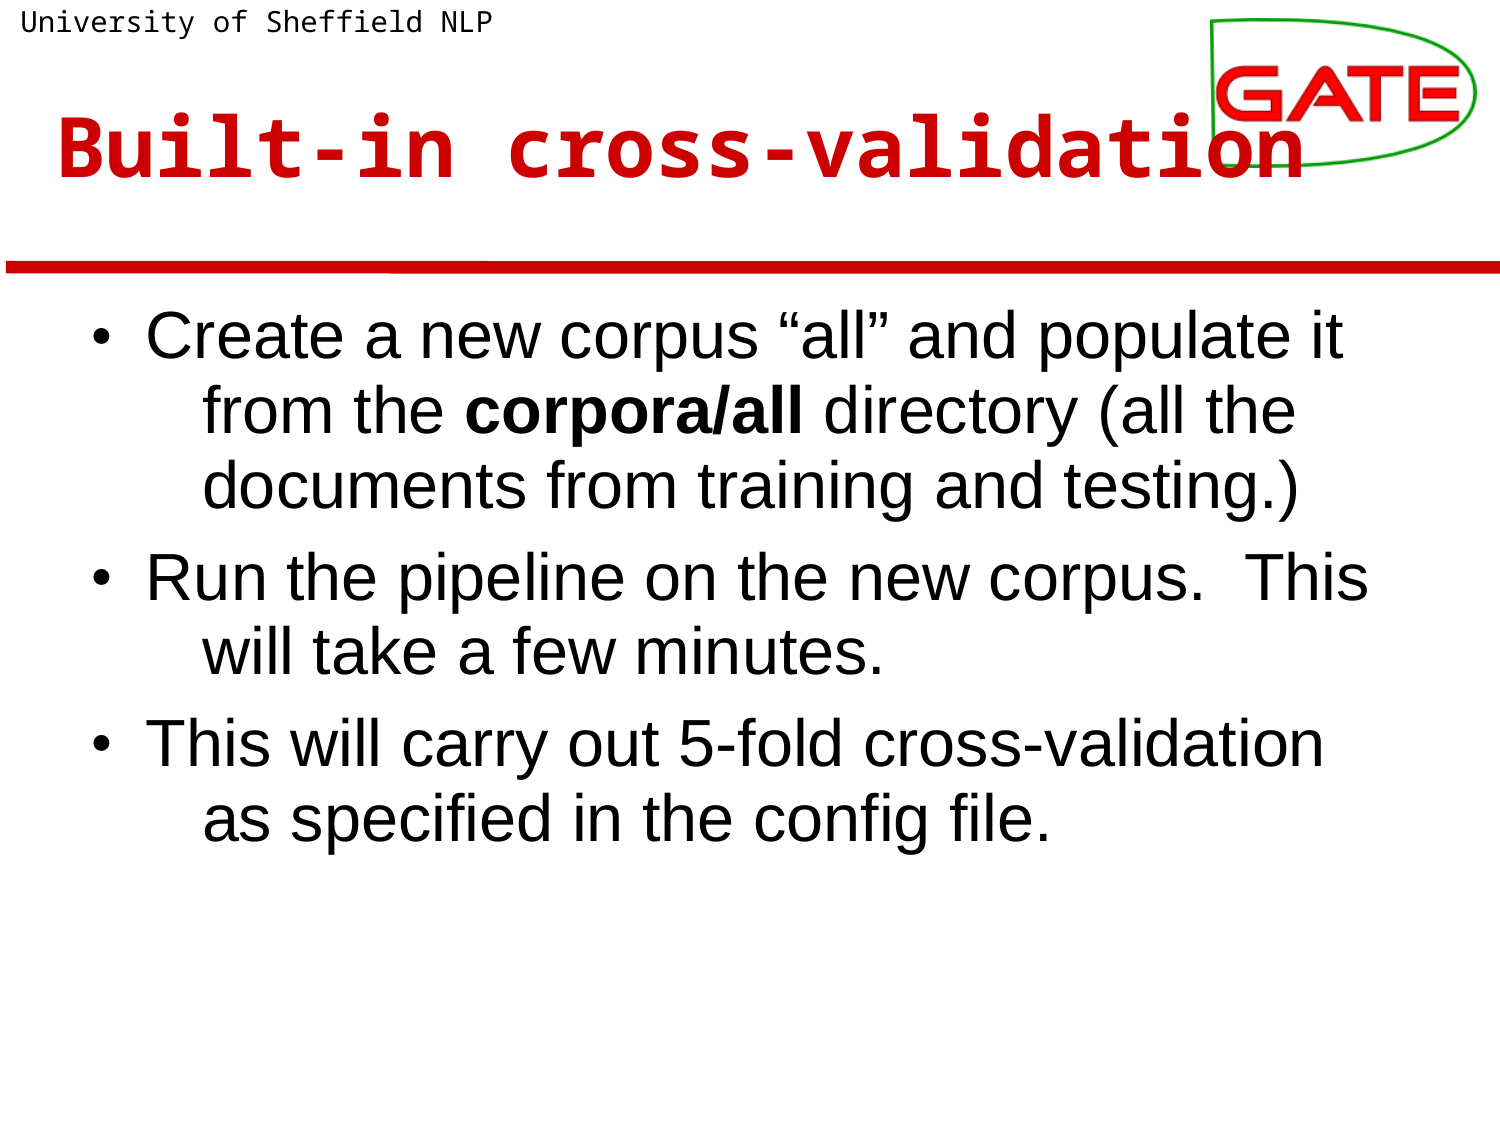

# Built-in cross-validation
Create a new corpus “all” and populate it from the corpora/all directory (all the documents from training and testing.)
Run the pipeline on the new corpus. This will take a few minutes.
This will carry out 5-fold cross-validation as specified in the config file.